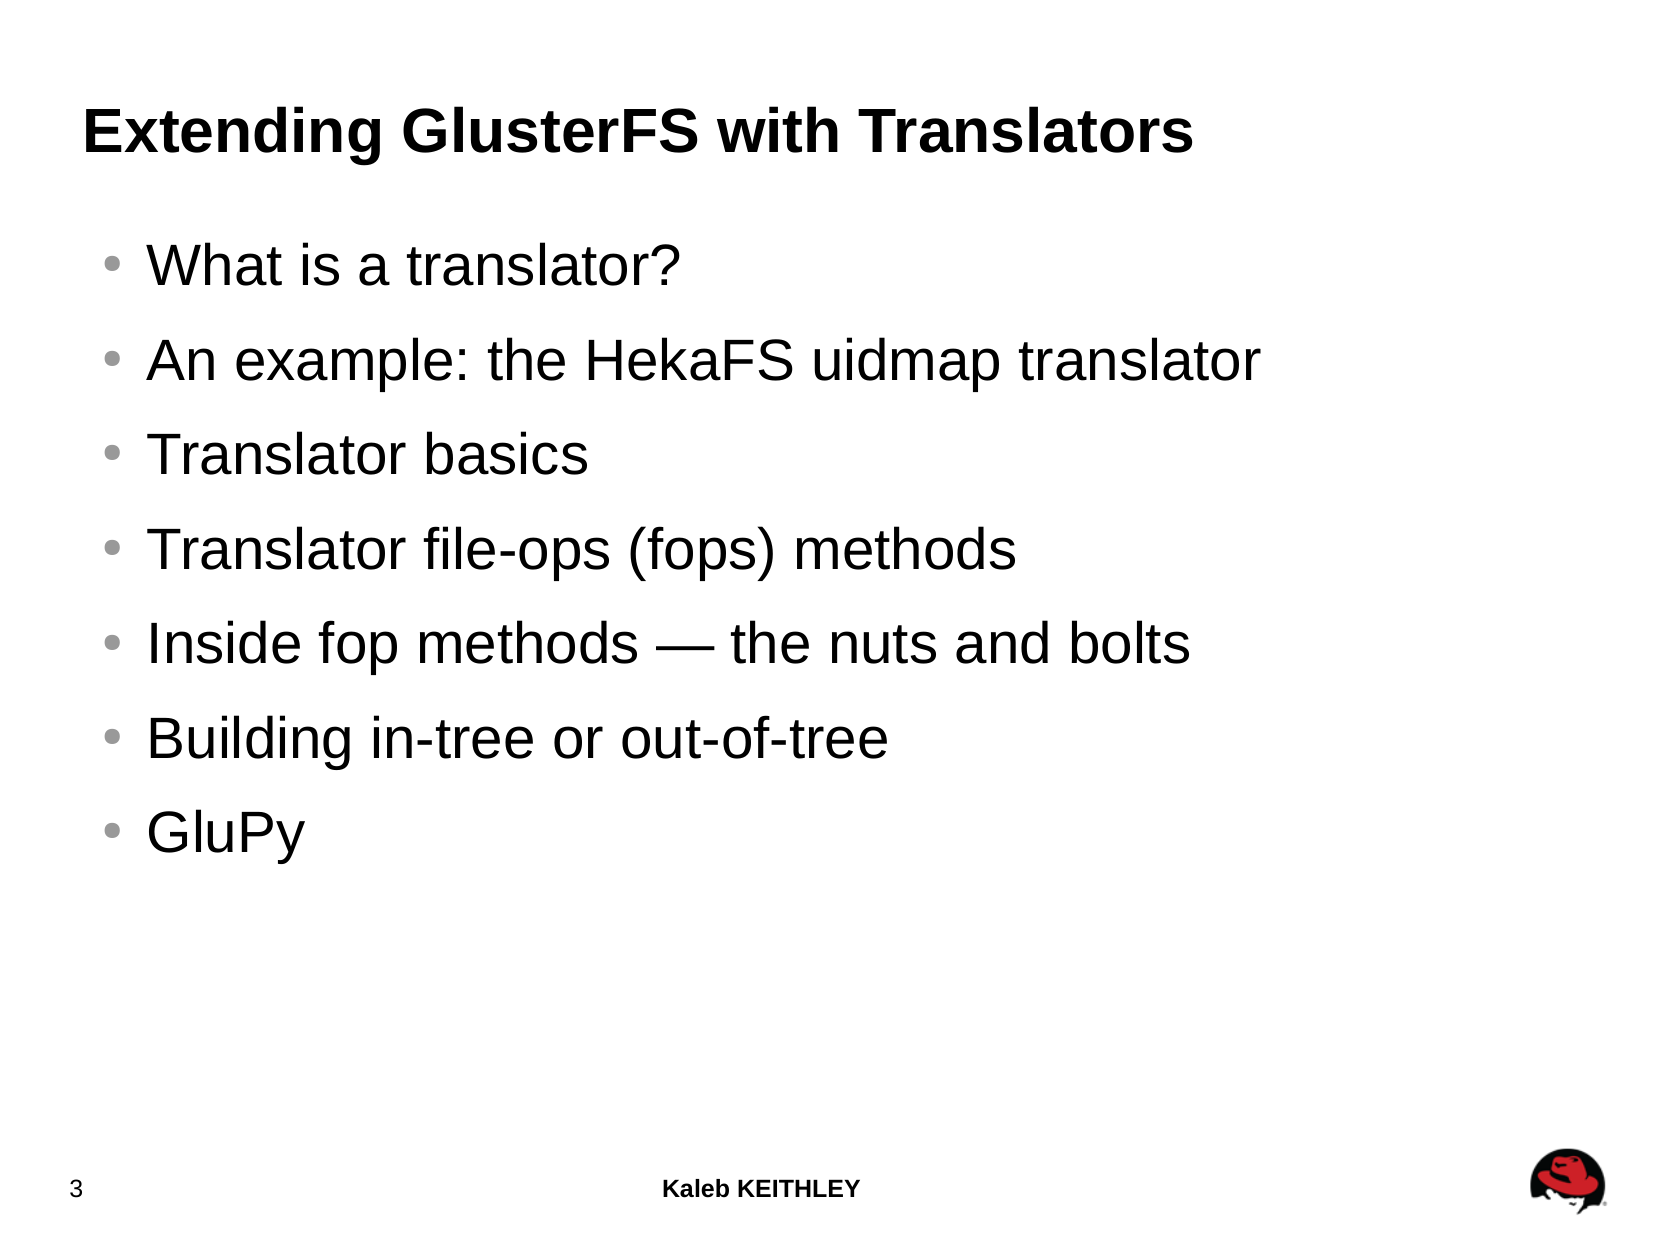

# Extending GlusterFS with Translators
What is a translator?
An example: the HekaFS uidmap translator
Translator basics
Translator file-ops (fops) methods
Inside fop methods — the nuts and bolts
Building in-tree or out-of-tree
GluPy